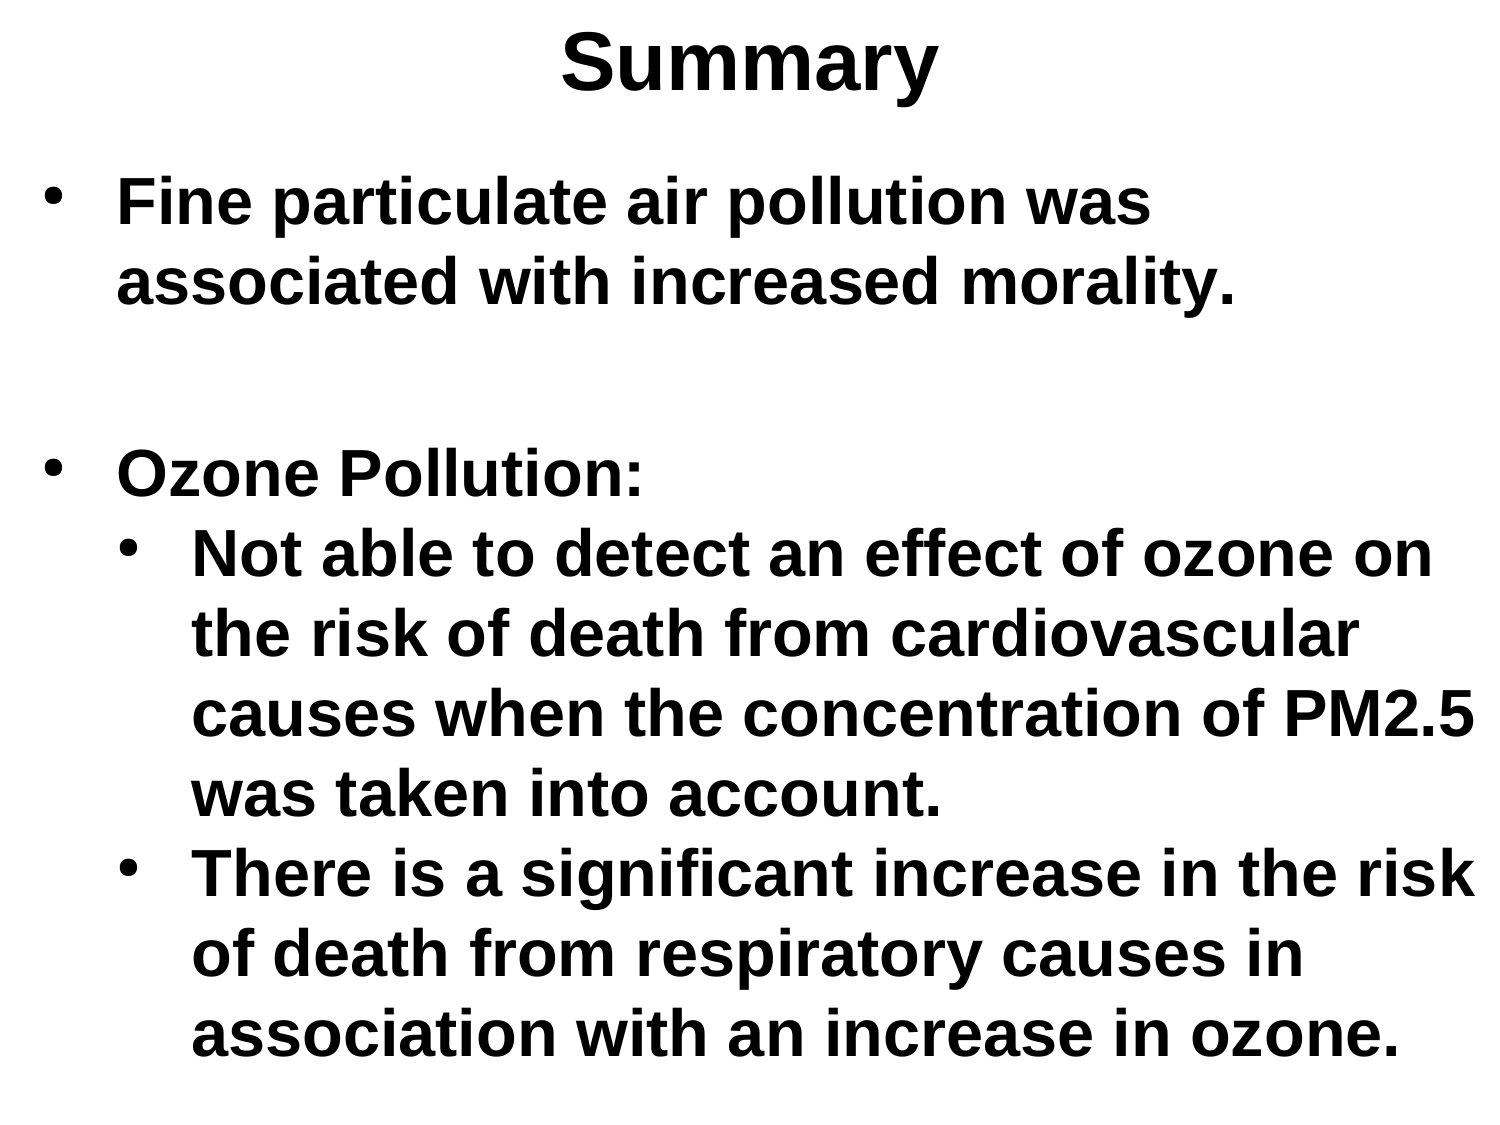

Summary
Fine particulate air pollution was associated with increased morality.
Ozone Pollution:
Not able to detect an effect of ozone on the risk of death from cardiovascular causes when the concentration of PM2.5 was taken into account.
There is a significant increase in the risk of death from respiratory causes in association with an increase in ozone.